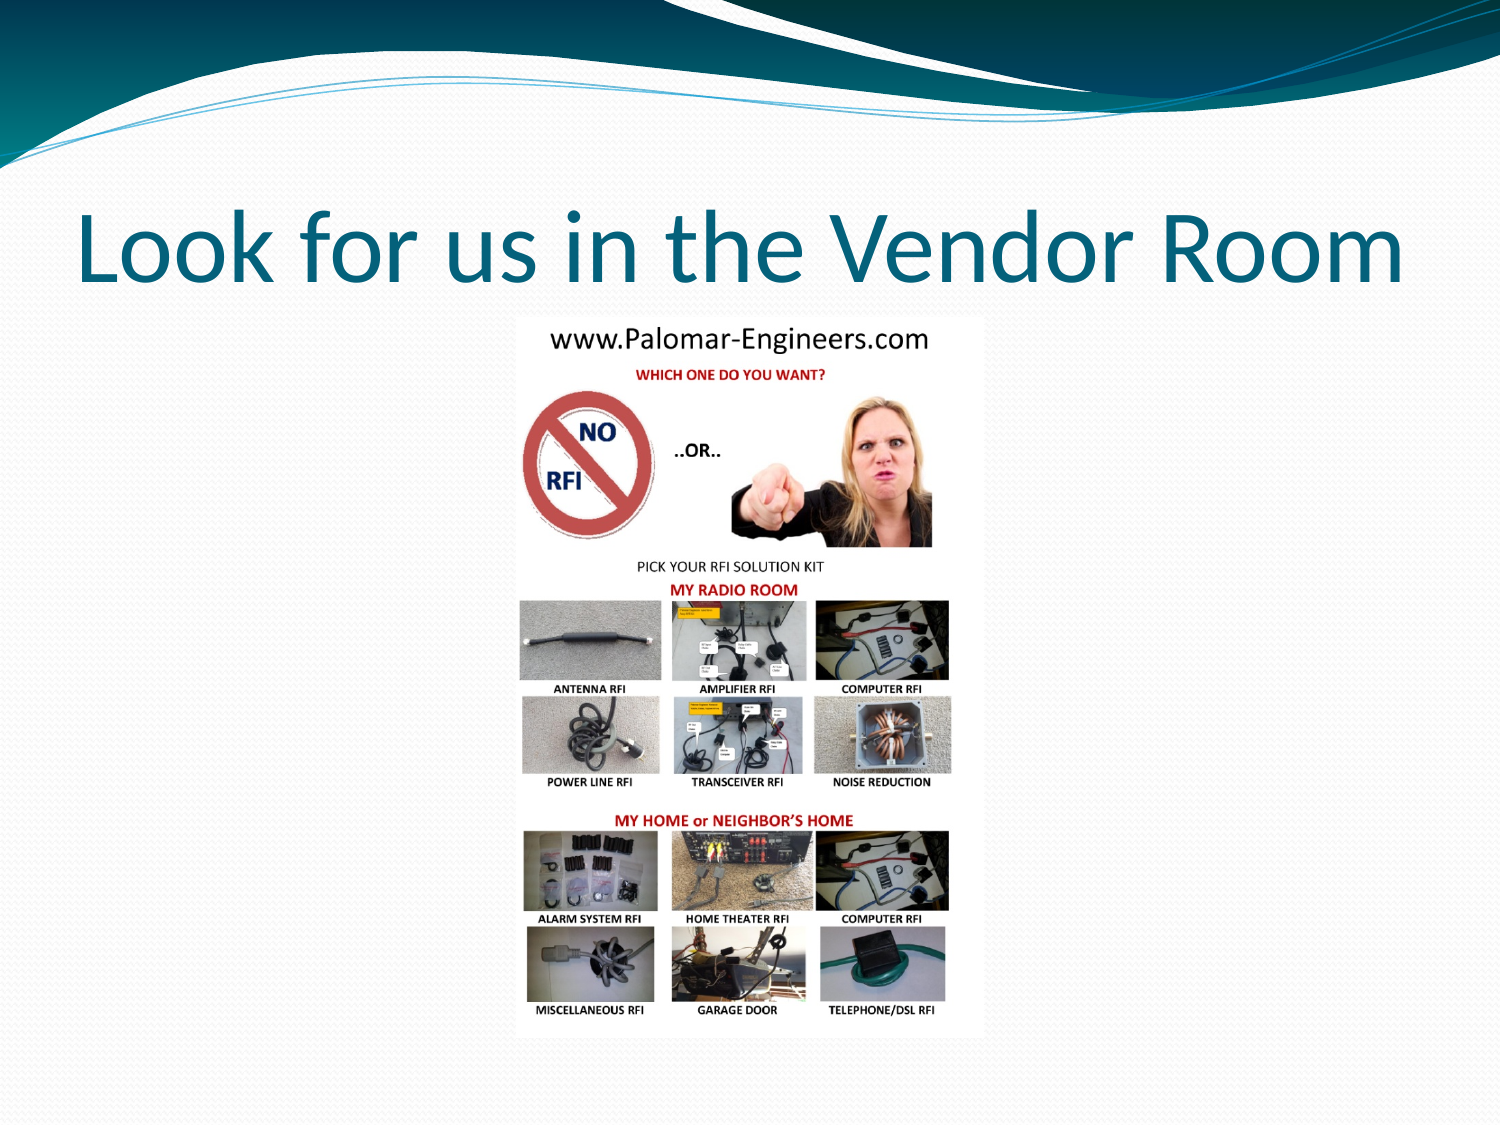

# Look for us in the Vendor Room